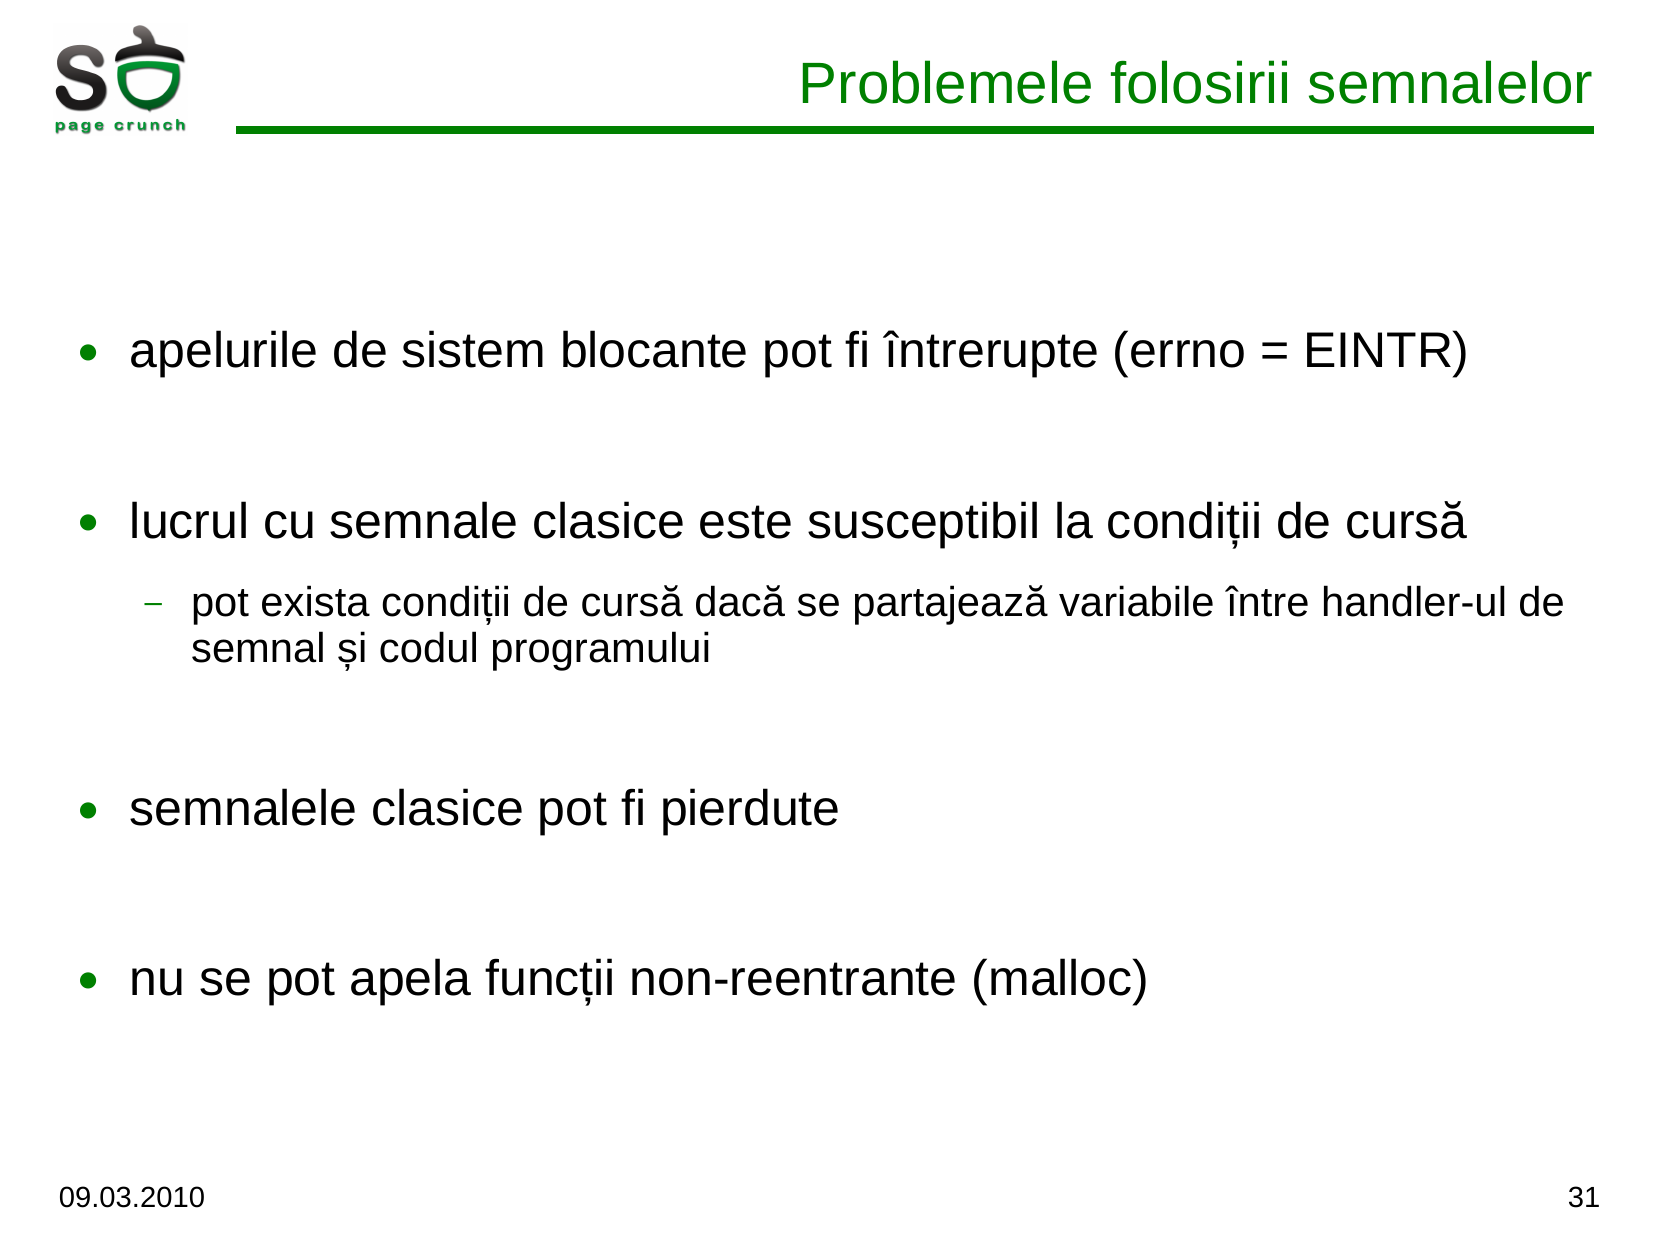

# Problemele folosirii semnalelor
apelurile de sistem blocante pot fi întrerupte (errno = EINTR)
lucrul cu semnale clasice este susceptibil la condiții de cursă
pot exista condiții de cursă dacă se partajează variabile între handler-ul de semnal și codul programului
semnalele clasice pot fi pierdute
nu se pot apela funcții non-reentrante (malloc)
09.03.2010
31